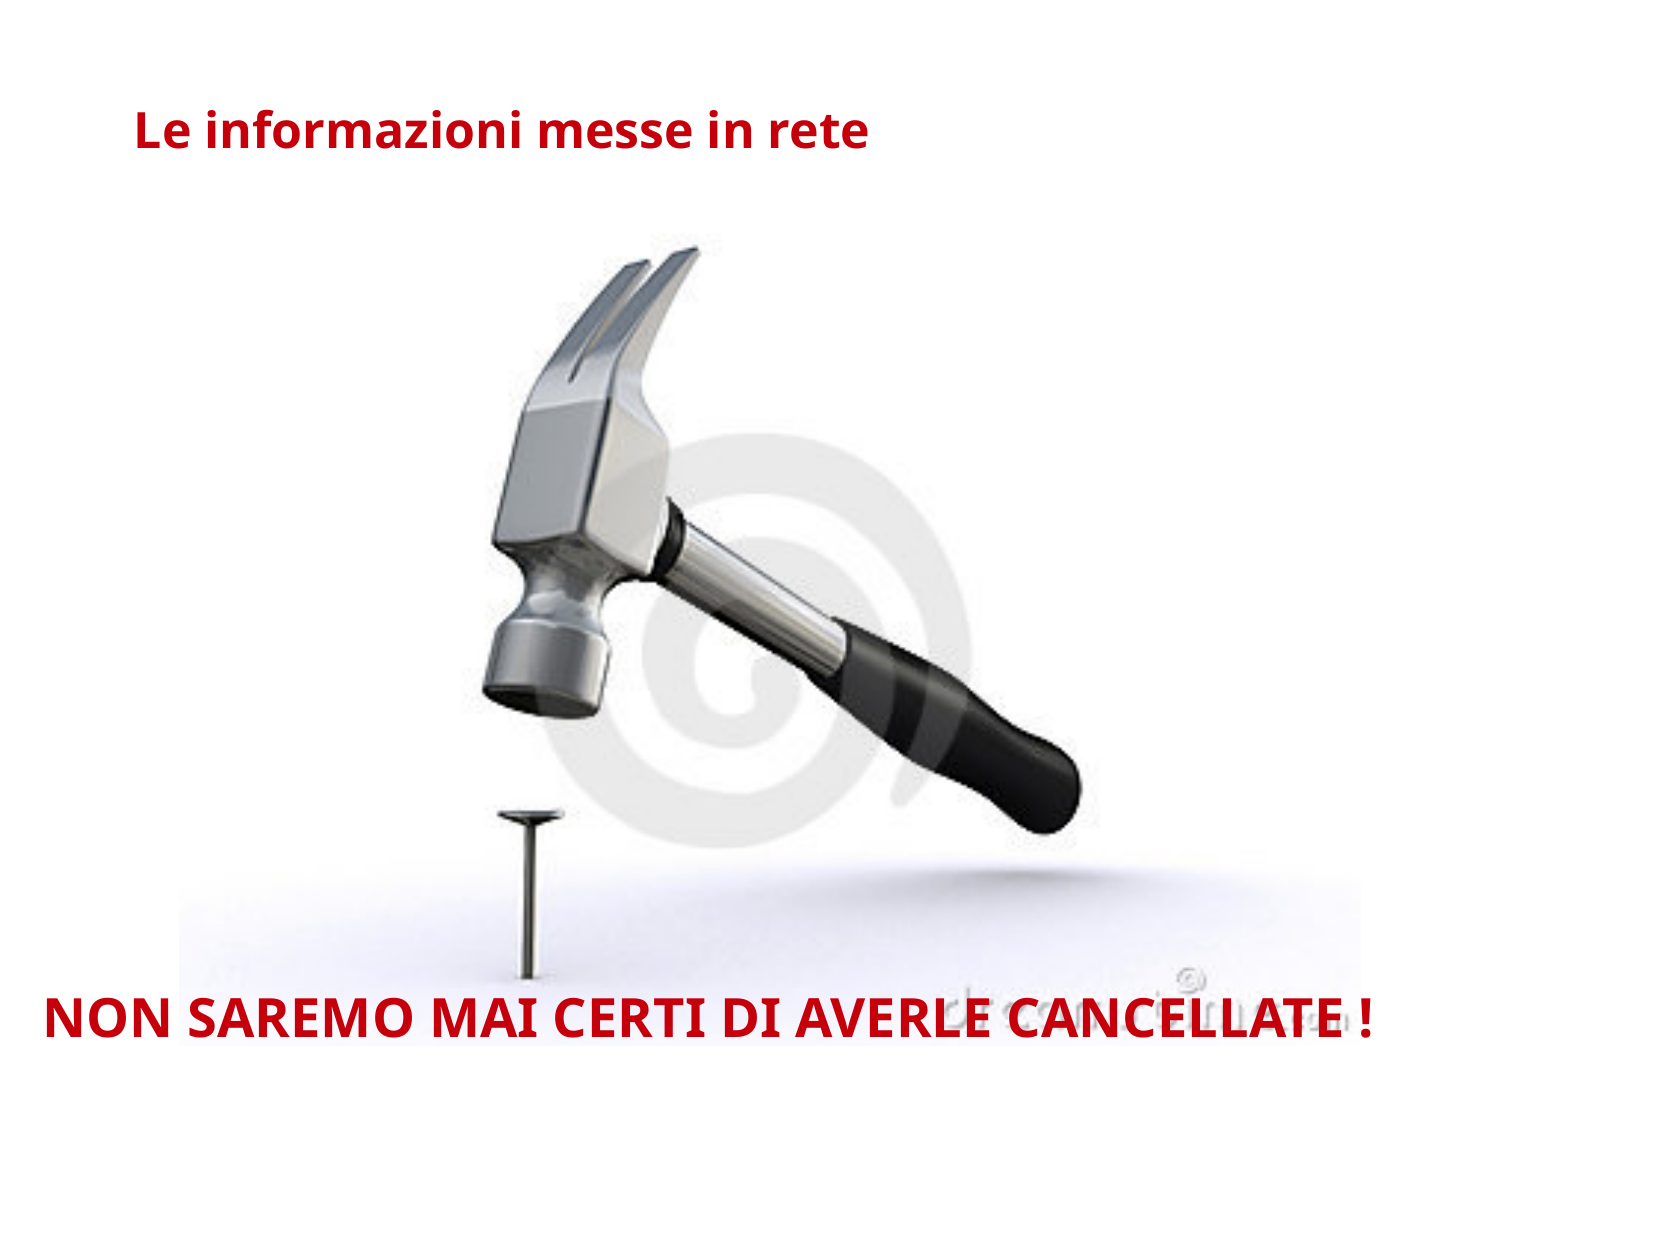

Le informazioni messe in rete
NON SAREMO MAI CERTI DI AVERLE CANCELLATE !